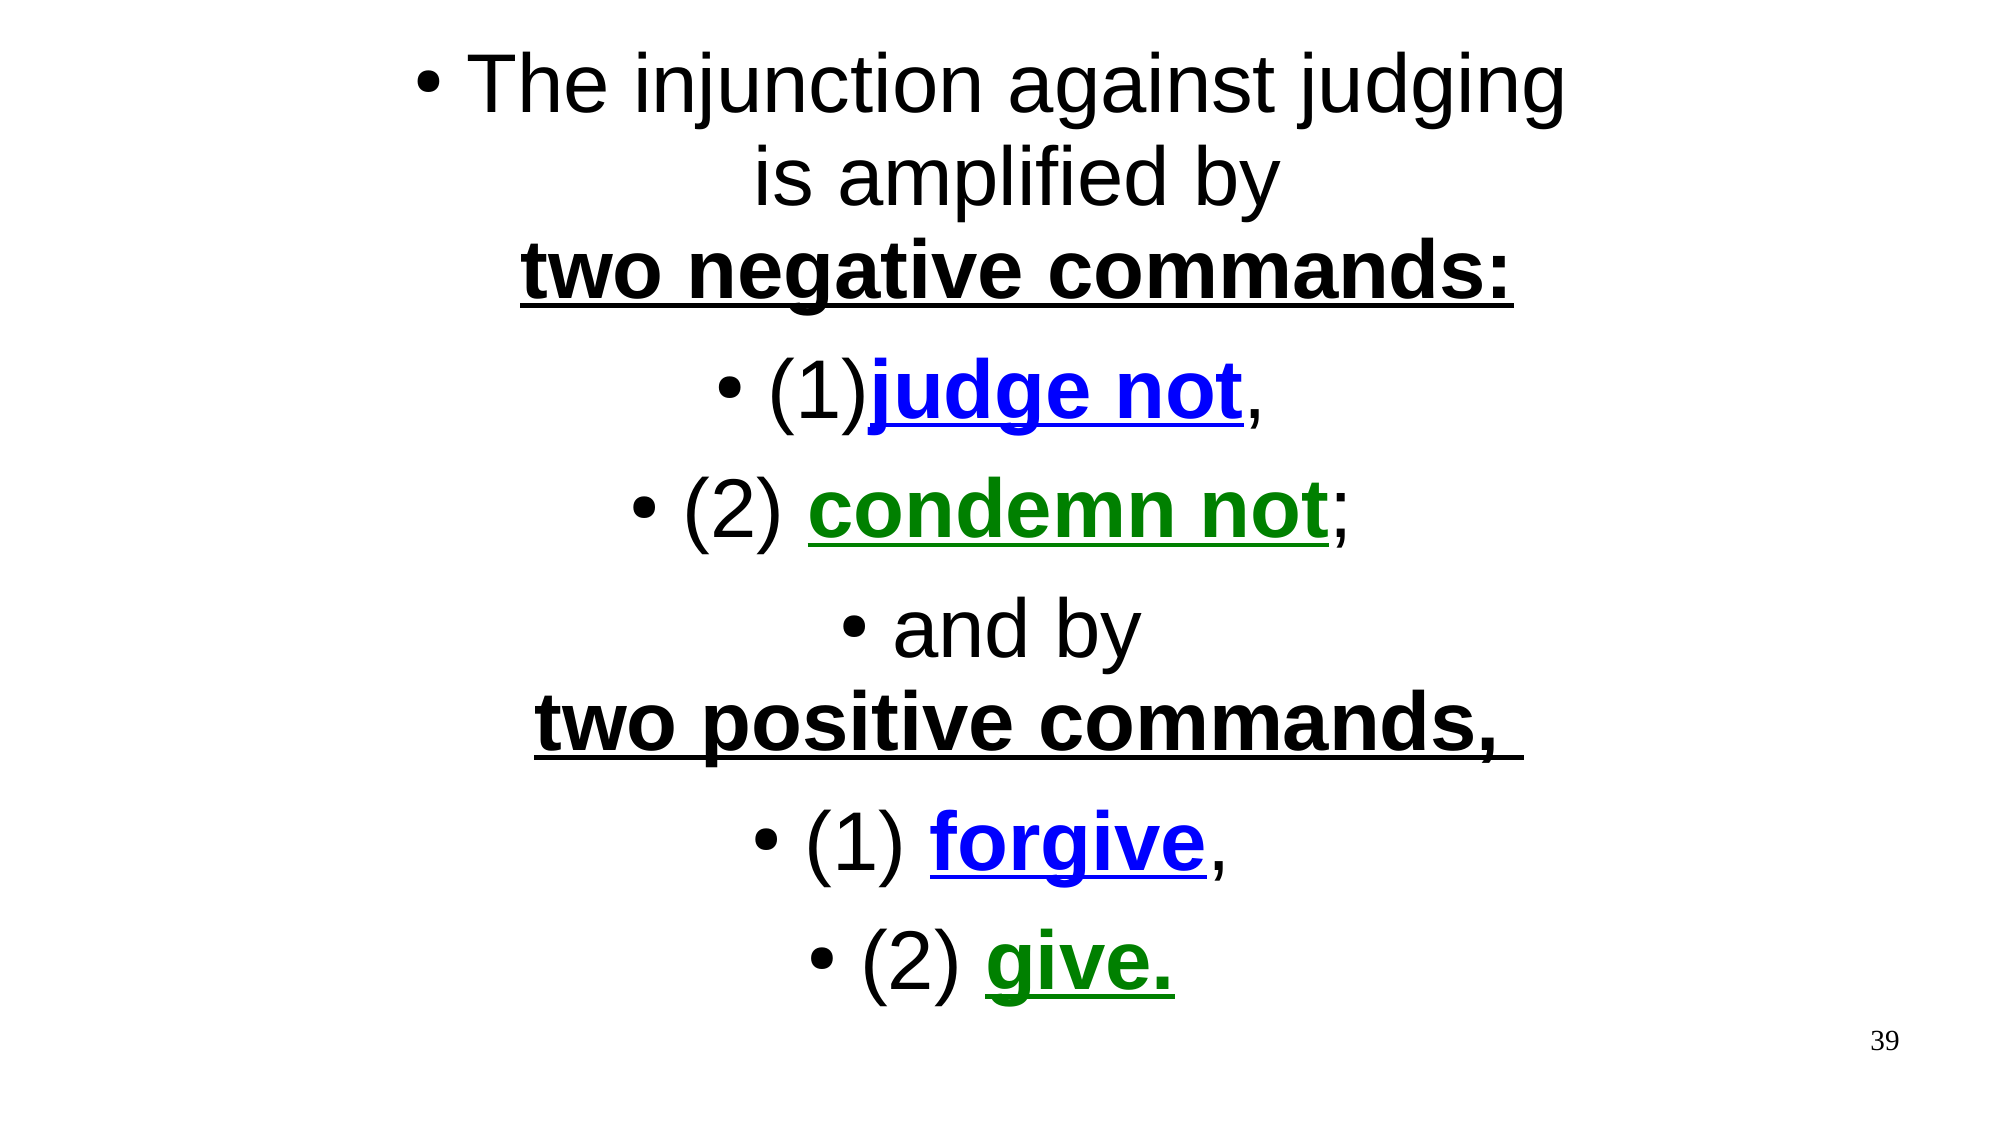

# The injunction against judging is amplified by two negative commands:
(1)judge not,
(2) condemn not;
and by
two positive commands,
(1) forgive,
(2) give.
39